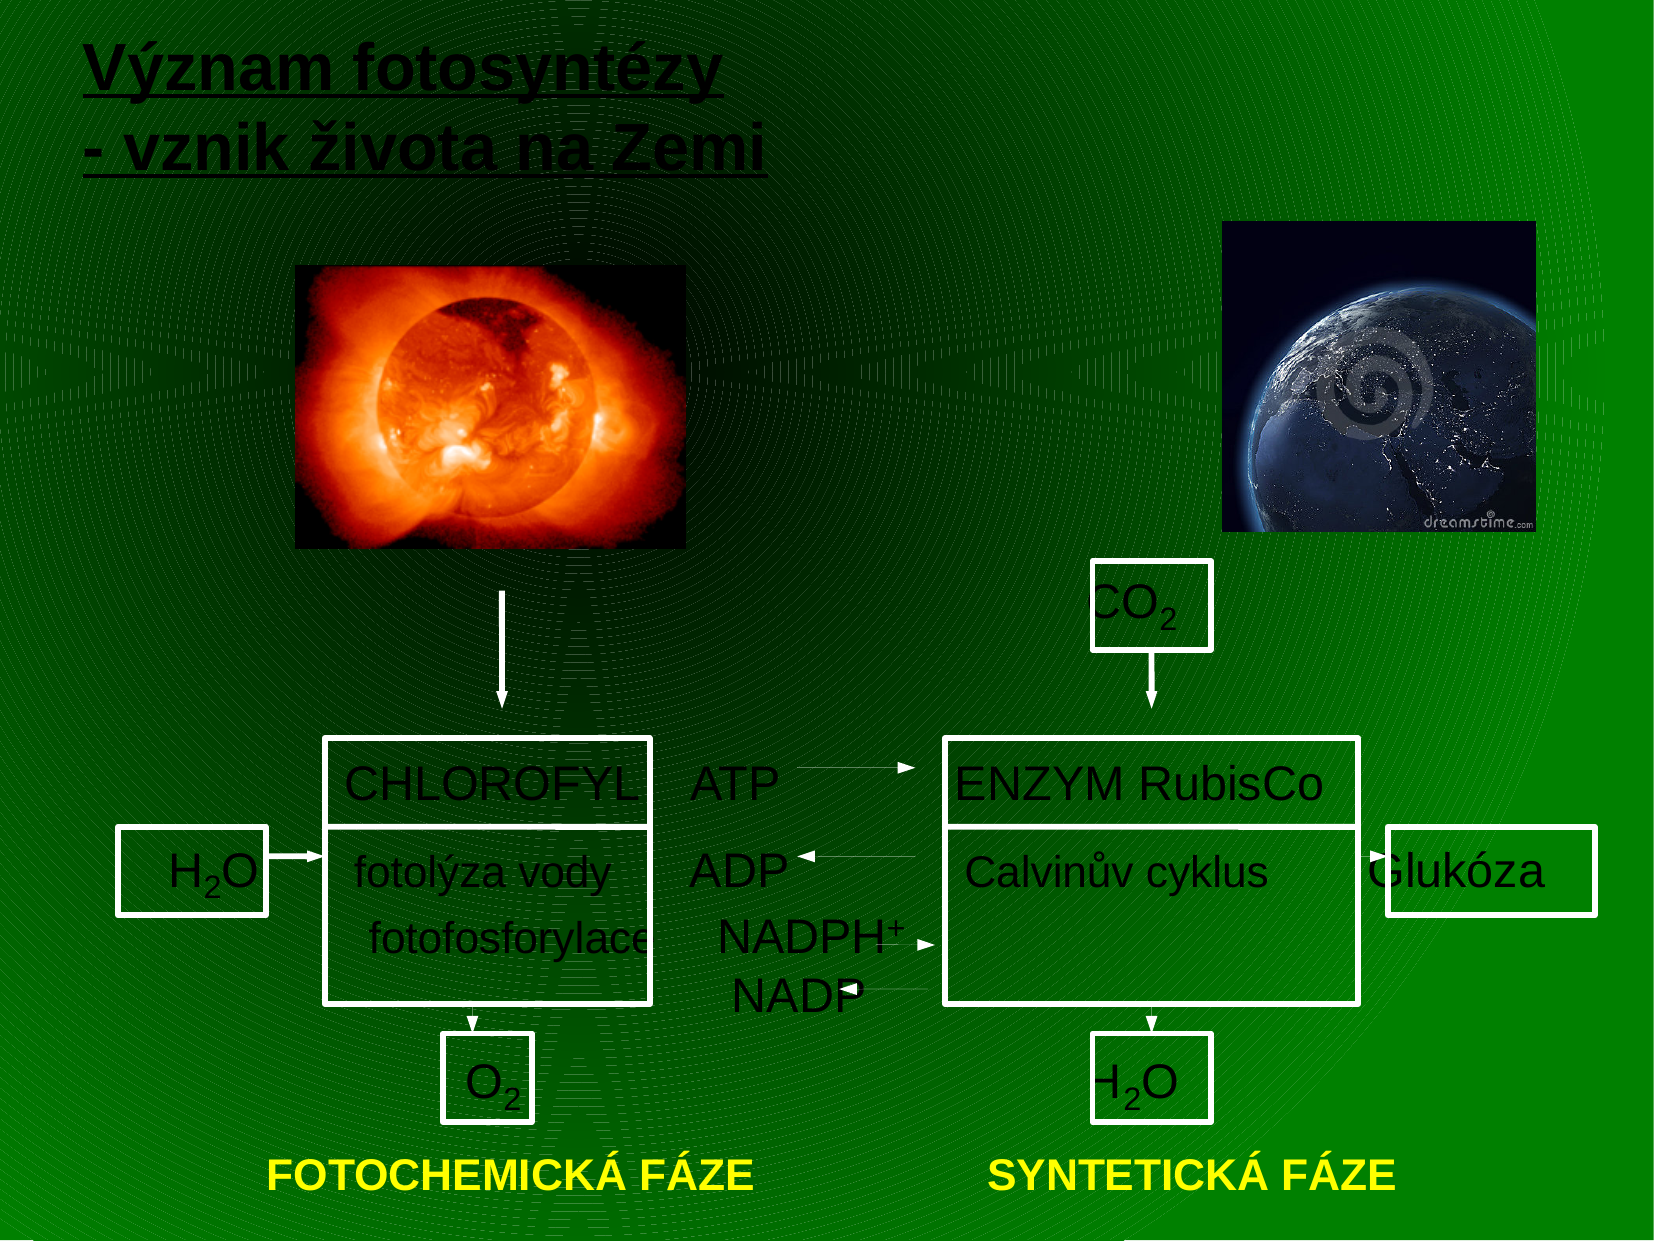

# Význam fotosyntézy - vznik života na Zemi
 CO2
 CHLOROFYL ATP ENZYM RubisCo
H2O fotolýza vody ADP Calvinův cyklus Glukóza fotofosforylace NADPH+ NADP
 O2 H2O
 FOTOCHEMICKÁ FÁZE SYNTETICKÁ FÁZE